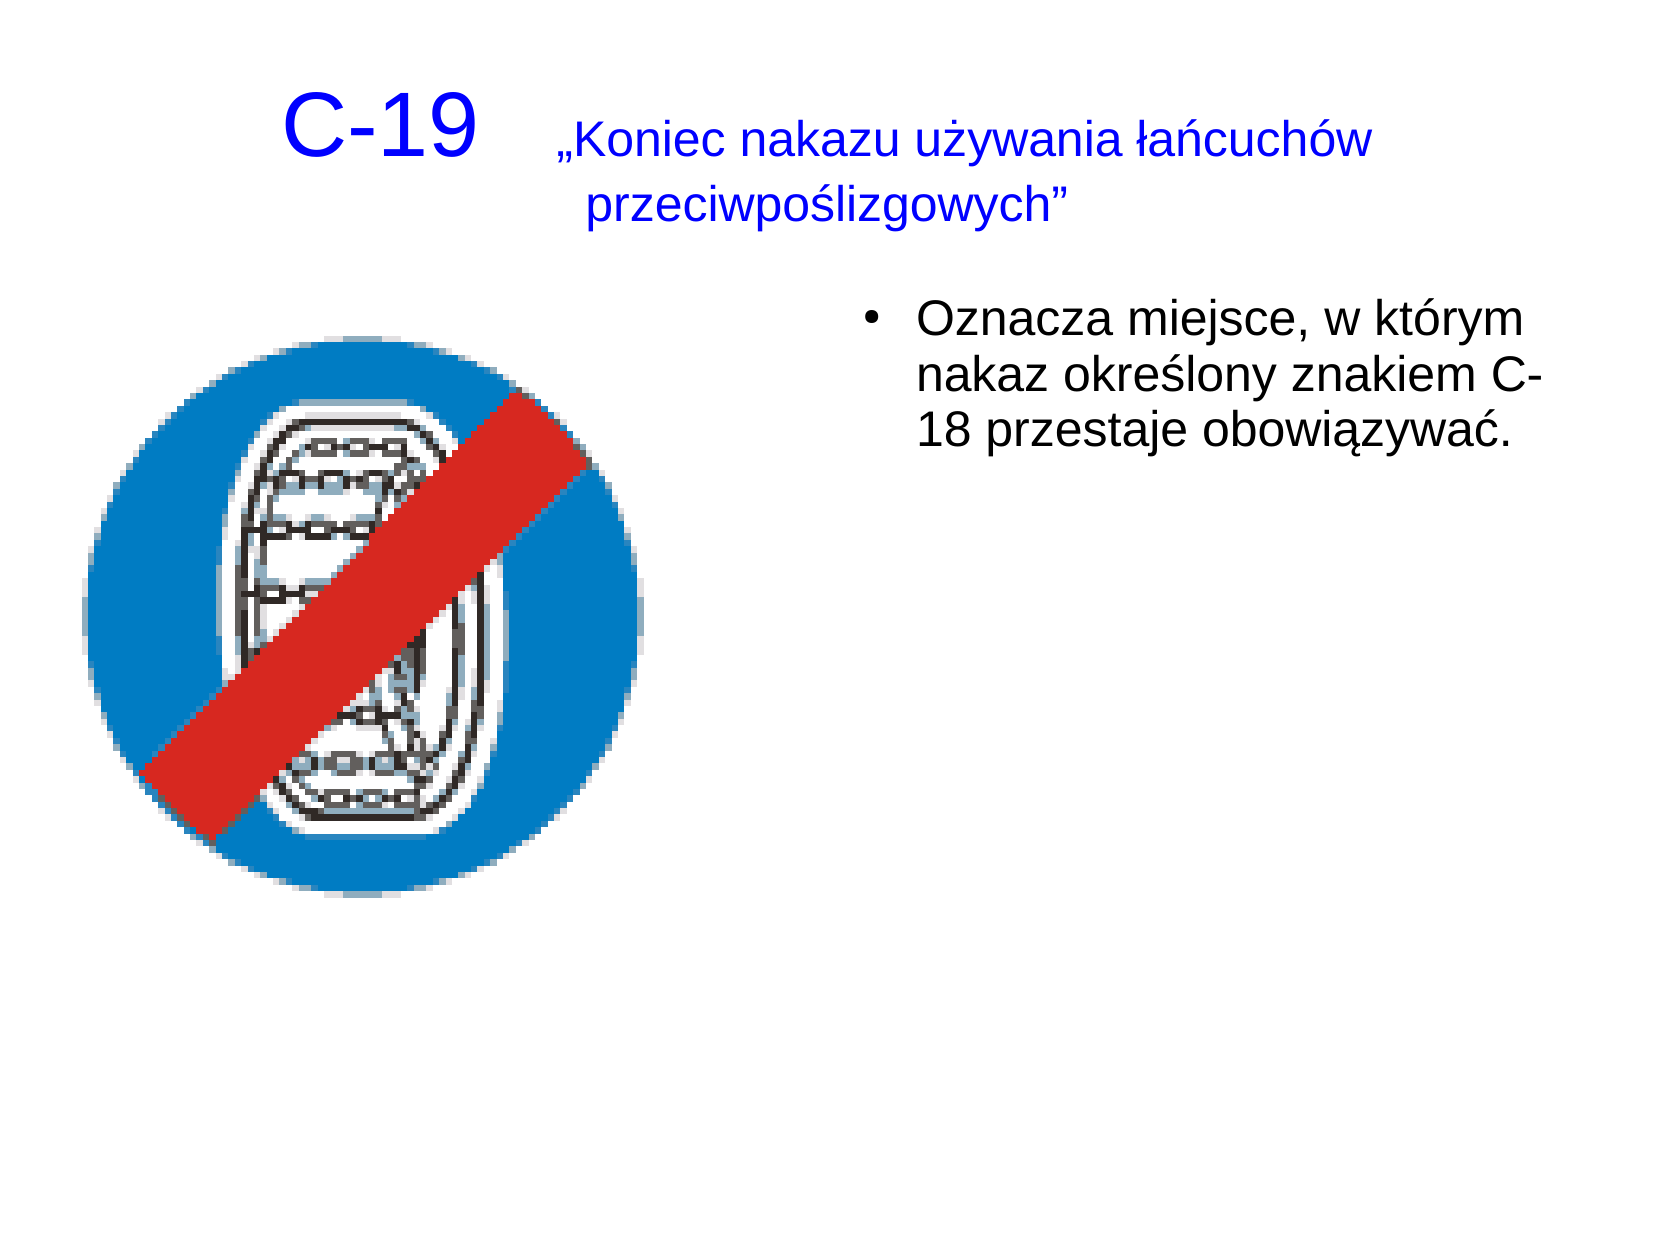

# C-19 „Koniec nakazu używania łańcuchów przeciwpoślizgowych”
Oznacza miejsce, w którym nakaz określony znakiem C-18 przestaje obowiązywać.